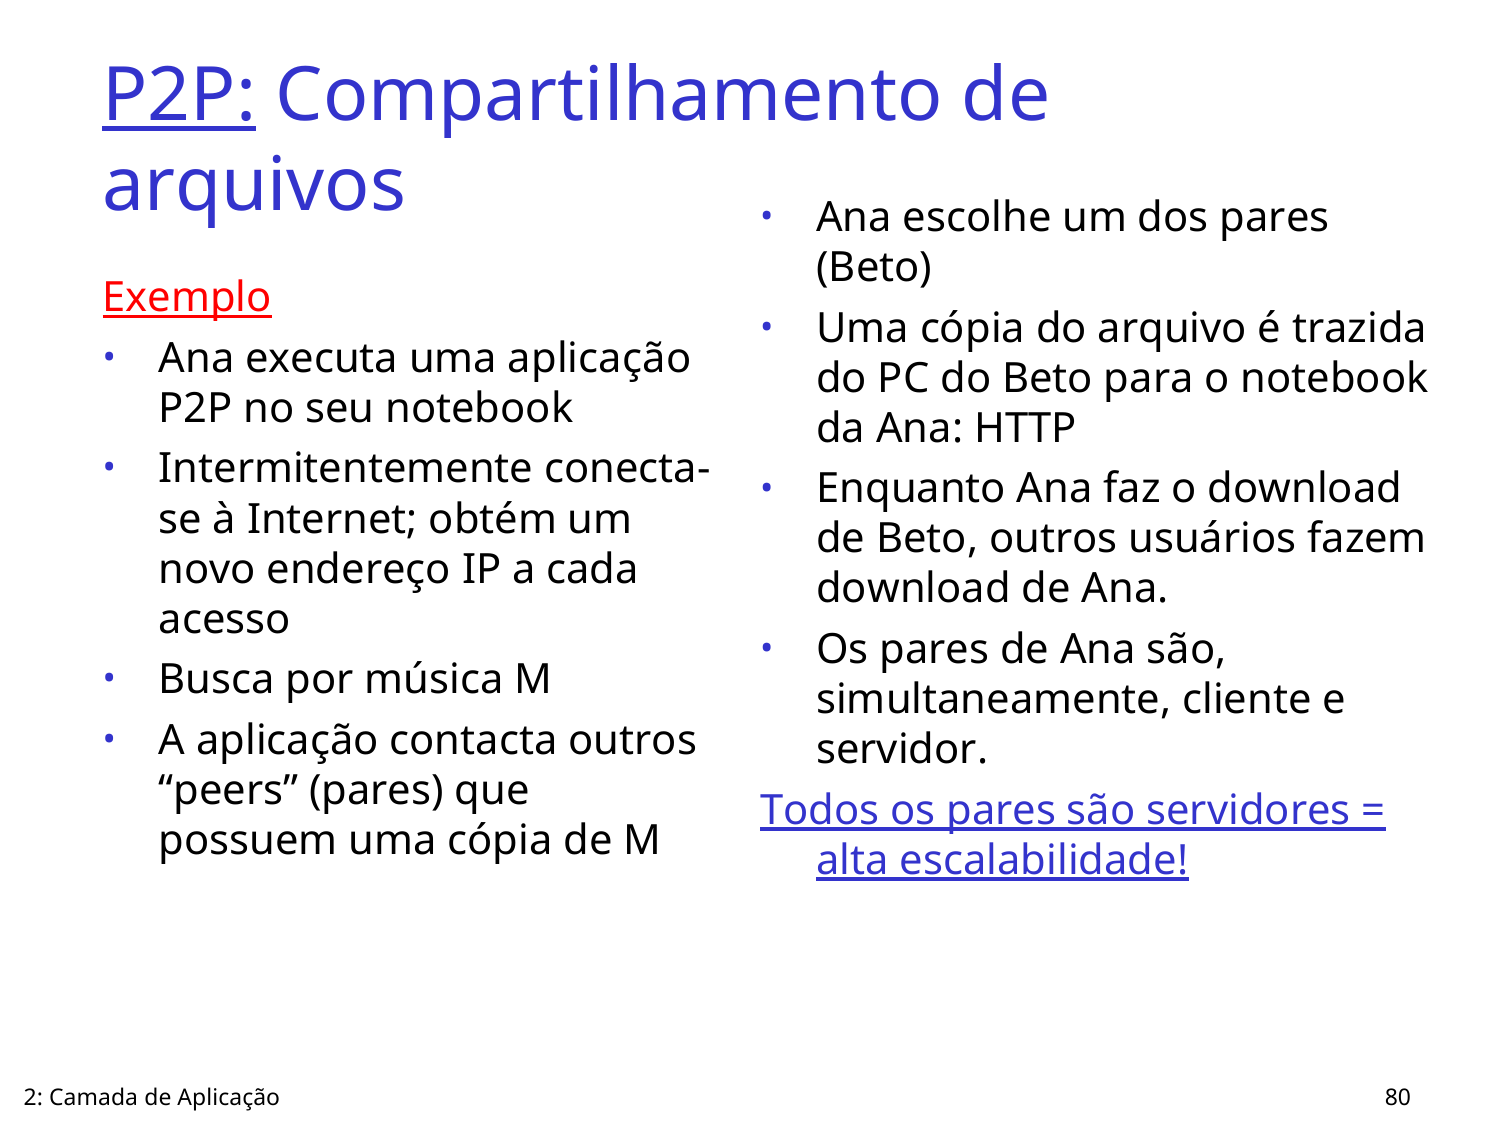

# P2P: Compartilhamento de arquivos
Ana escolhe um dos pares (Beto)
Uma cópia do arquivo é trazida do PC do Beto para o notebook da Ana: HTTP
Enquanto Ana faz o download de Beto, outros usuários fazem download de Ana.
Os pares de Ana são, simultaneamente, cliente e servidor.
Todos os pares são servidores = alta escalabilidade!
Exemplo
Ana executa uma aplicação P2P no seu notebook
Intermitentemente conecta-se à Internet; obtém um novo endereço IP a cada acesso
Busca por música M
A aplicação contacta outros “peers” (pares) que possuem uma cópia de M
80